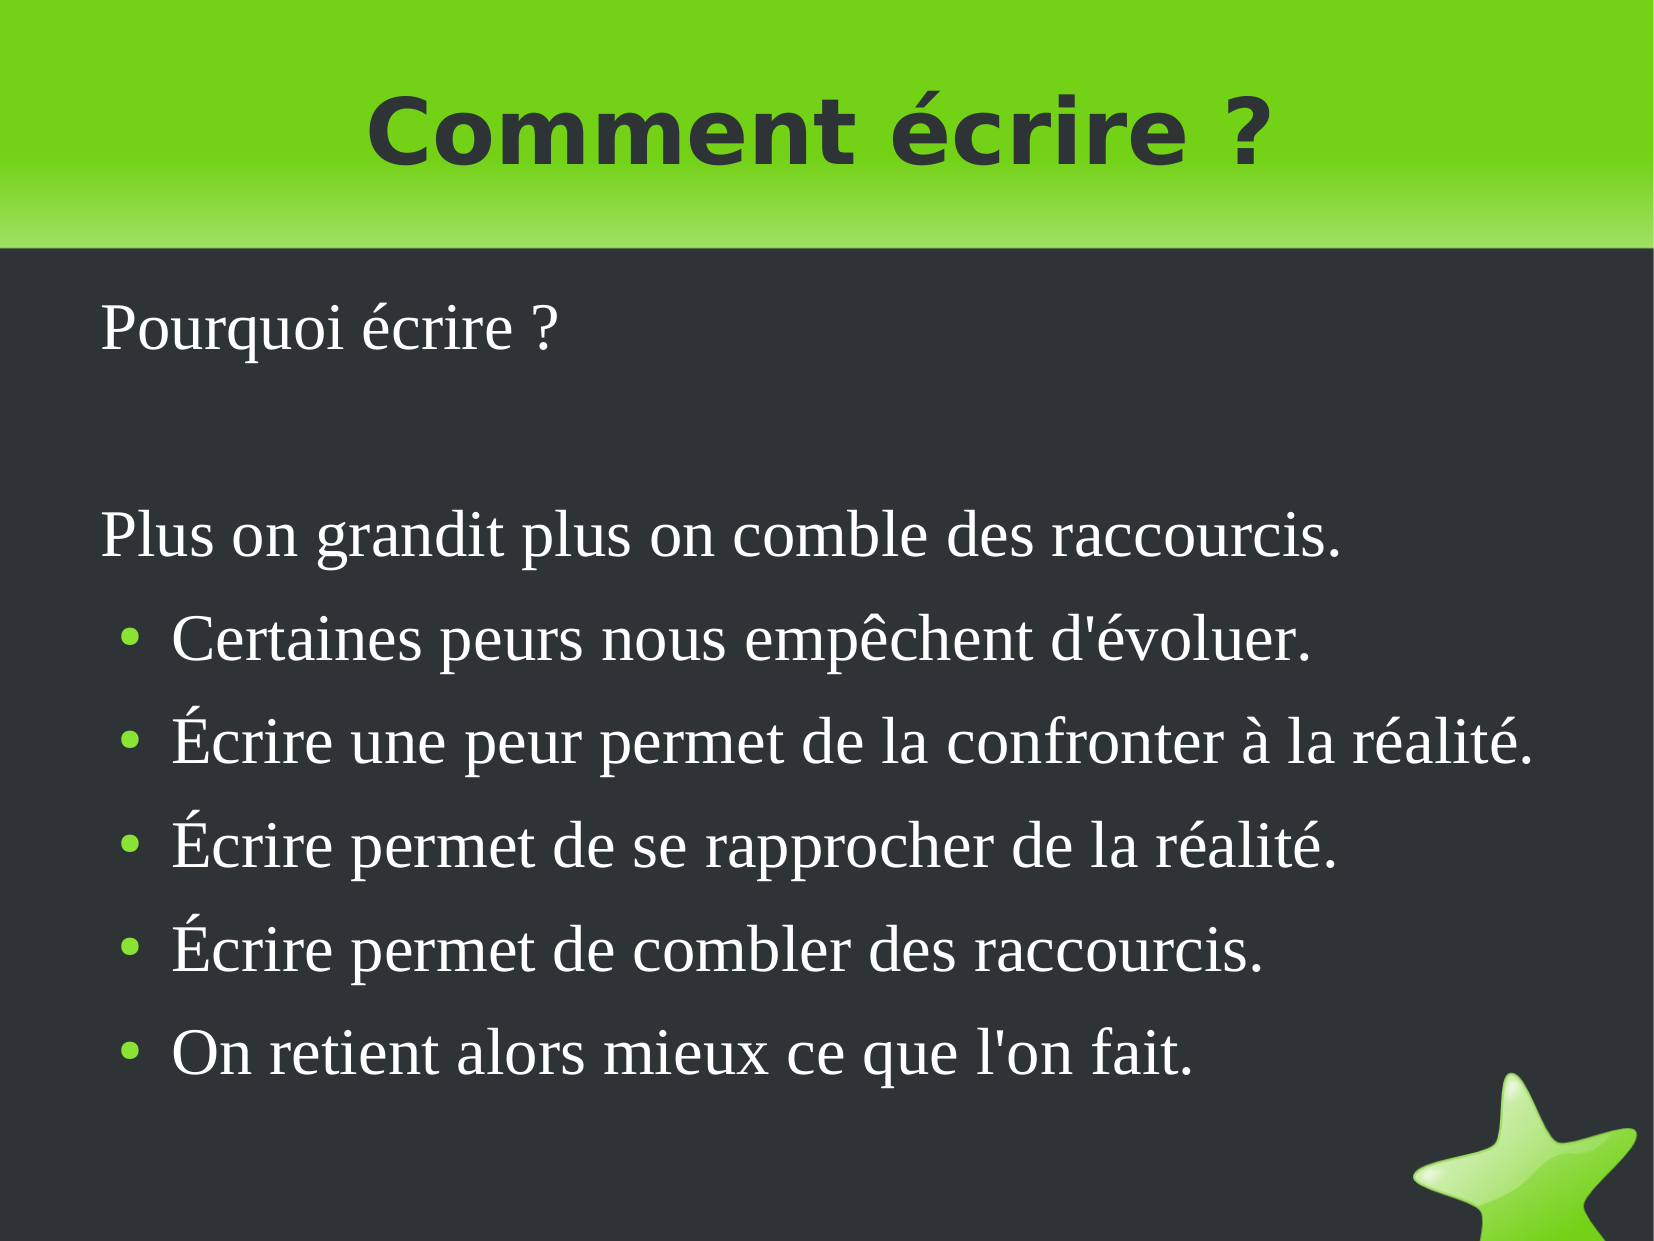

# Comment écrire ?
Pourquoi écrire ?
Plus on grandit plus on comble des raccourcis.
Certaines peurs nous empêchent d'évoluer.
Écrire une peur permet de la confronter à la réalité.
Écrire permet de se rapprocher de la réalité.
Écrire permet de combler des raccourcis.
On retient alors mieux ce que l'on fait.